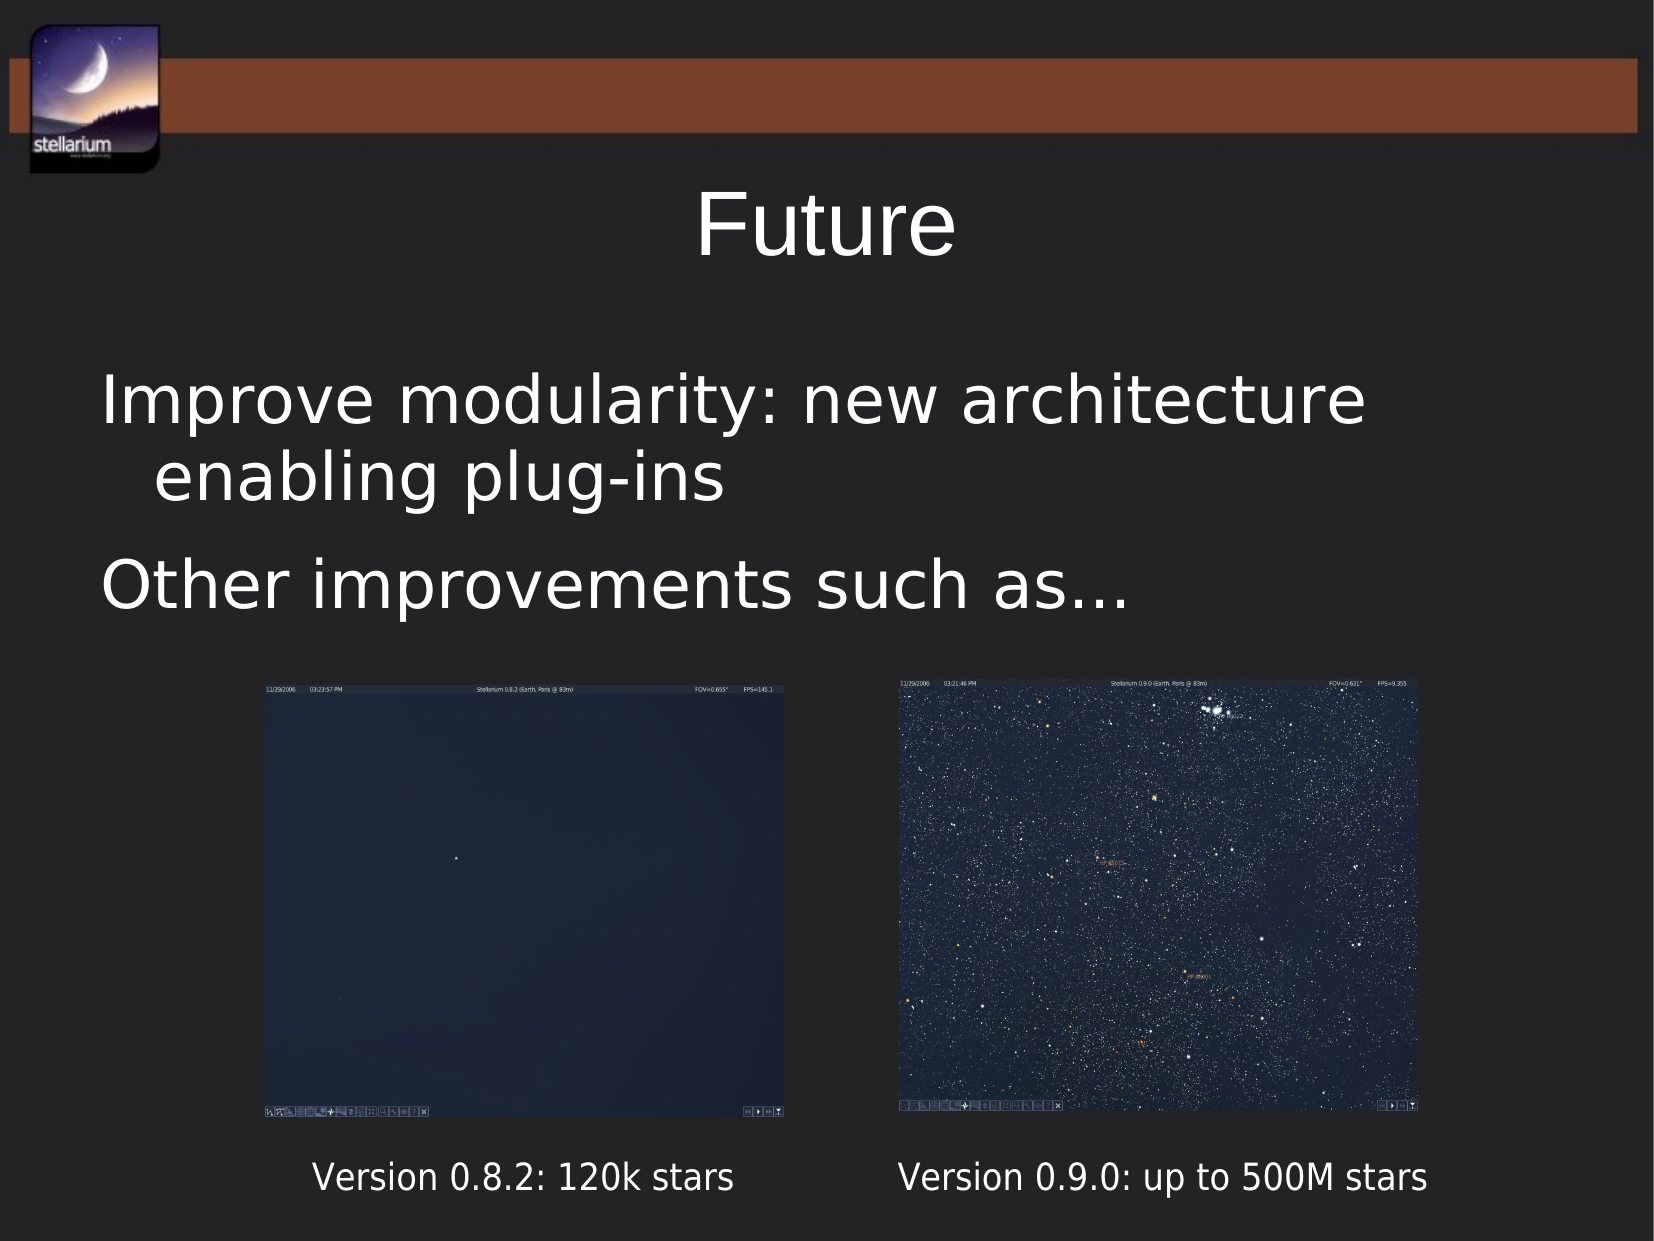

# Future
Improve modularity: new architecture enabling plug-ins
Other improvements such as...
Version 0.8.2: 120k stars
Version 0.9.0: up to 500M stars